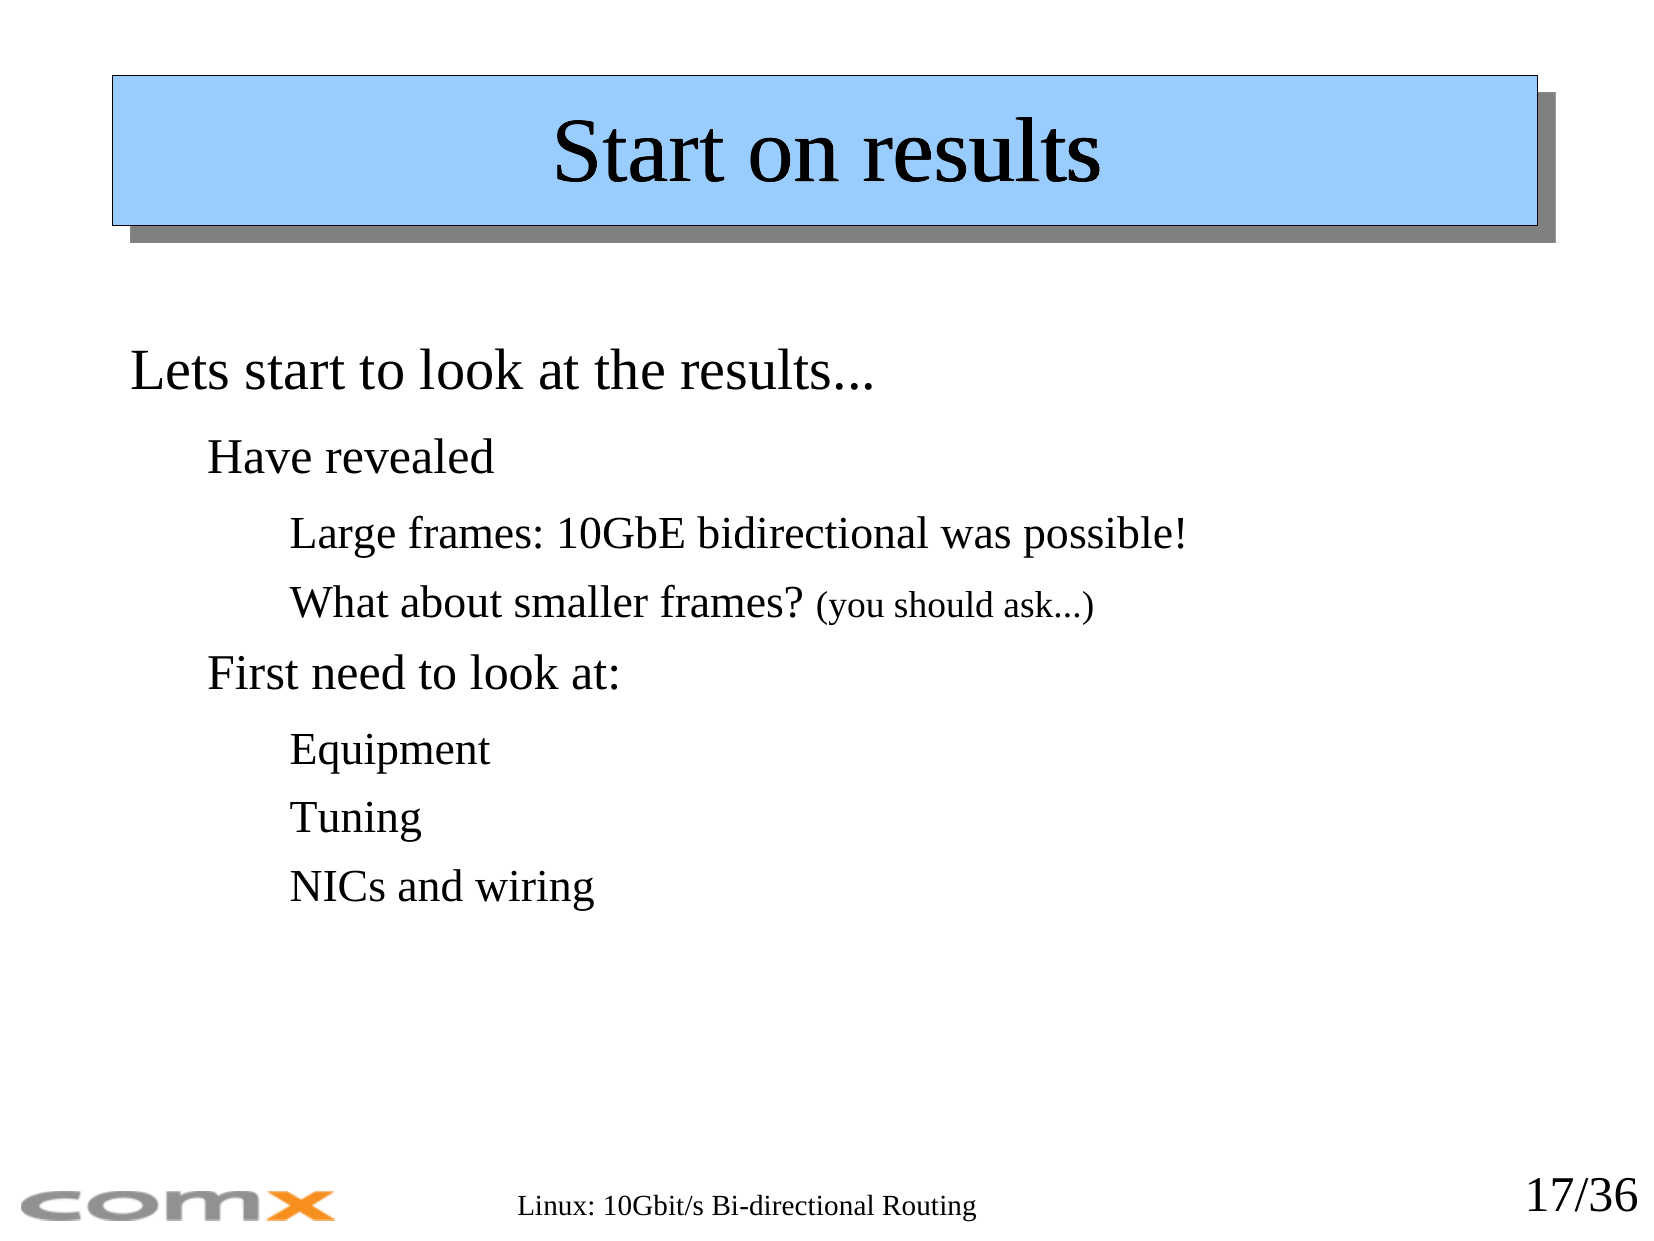

# Start on results
Lets start to look at the results...
Have revealed
Large frames: 10GbE bidirectional was possible!
What about smaller frames? (you should ask...)
First need to look at:
Equipment
Tuning
NICs and wiring